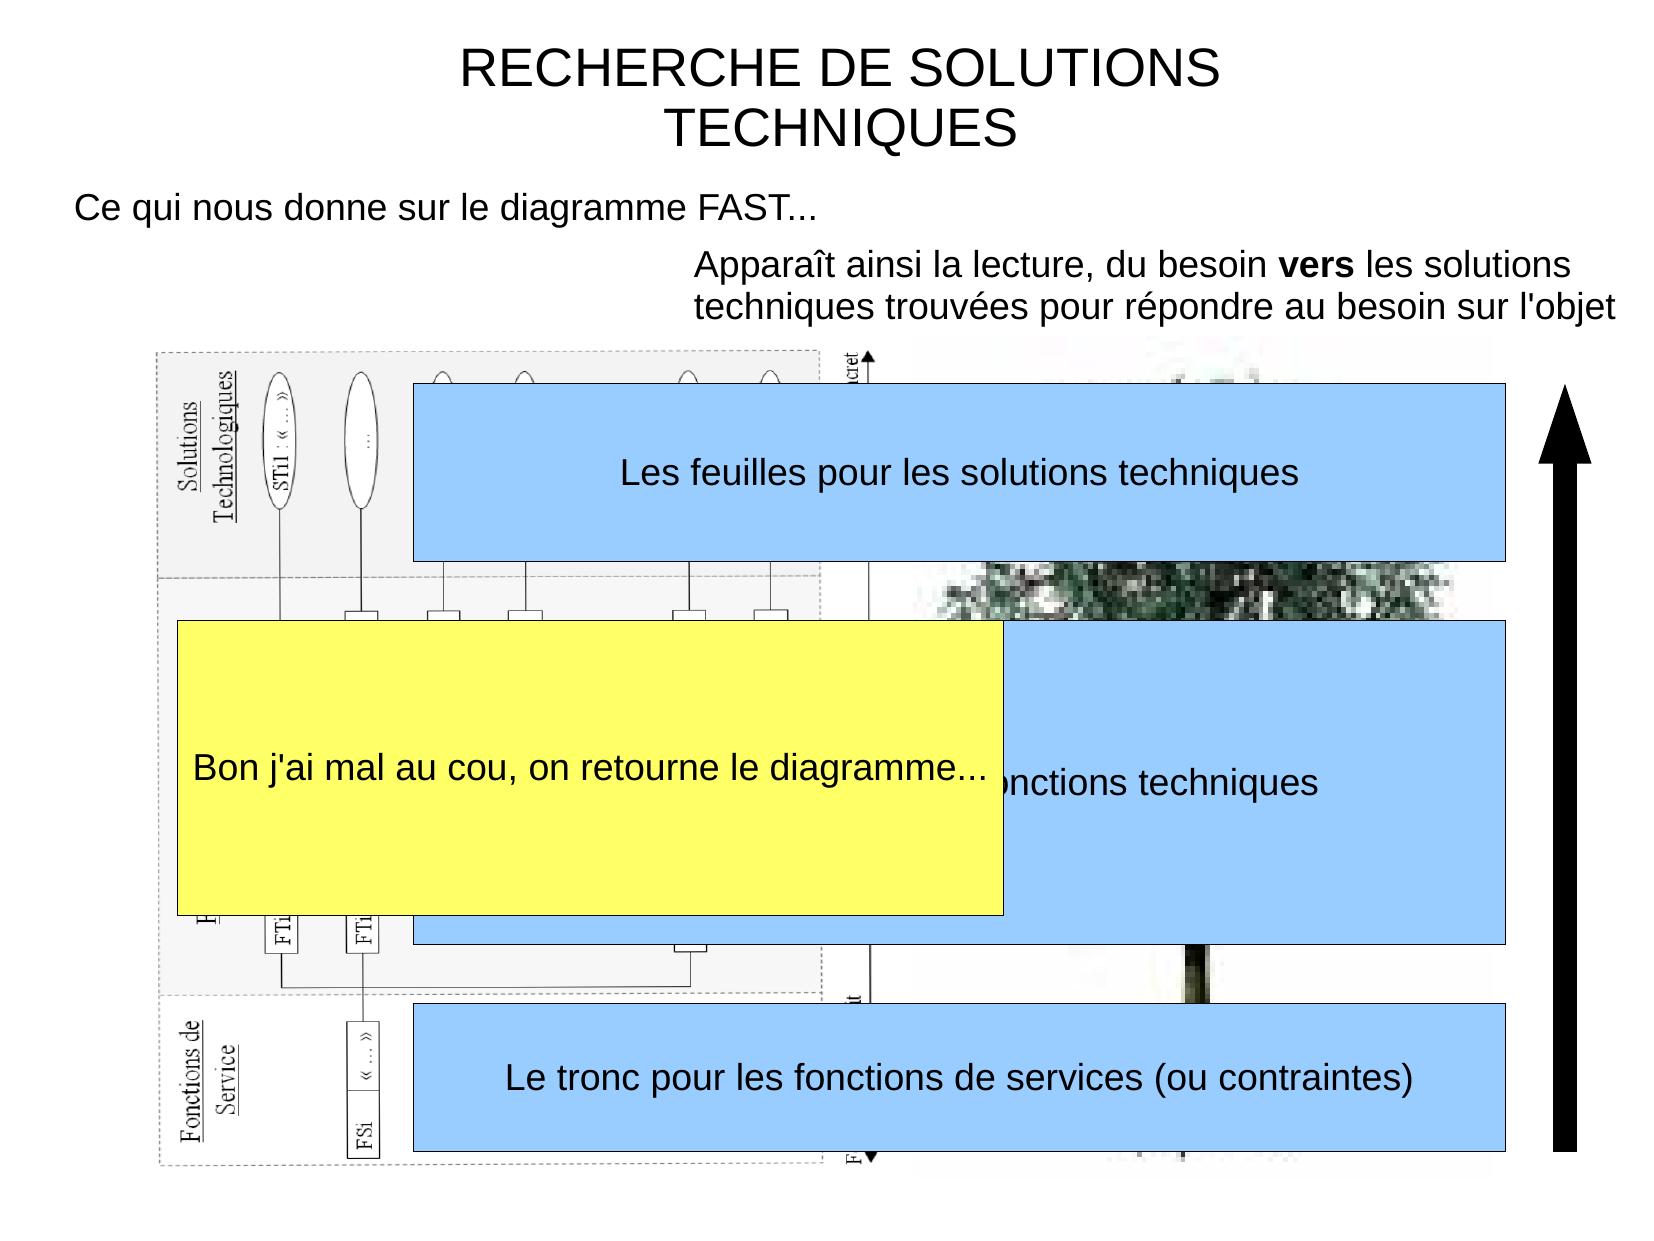

RECHERCHE DE SOLUTIONS TECHNIQUES
Ce qui nous donne sur le diagramme FAST...
Apparaît ainsi la lecture, du besoin vers les solutions techniques trouvées pour répondre au besoin sur l'objet
Les feuilles pour les solutions techniques
Bon j'ai mal au cou, on retourne le diagramme...
Les branches pour les fonctions techniques
Le tronc pour les fonctions de services (ou contraintes)